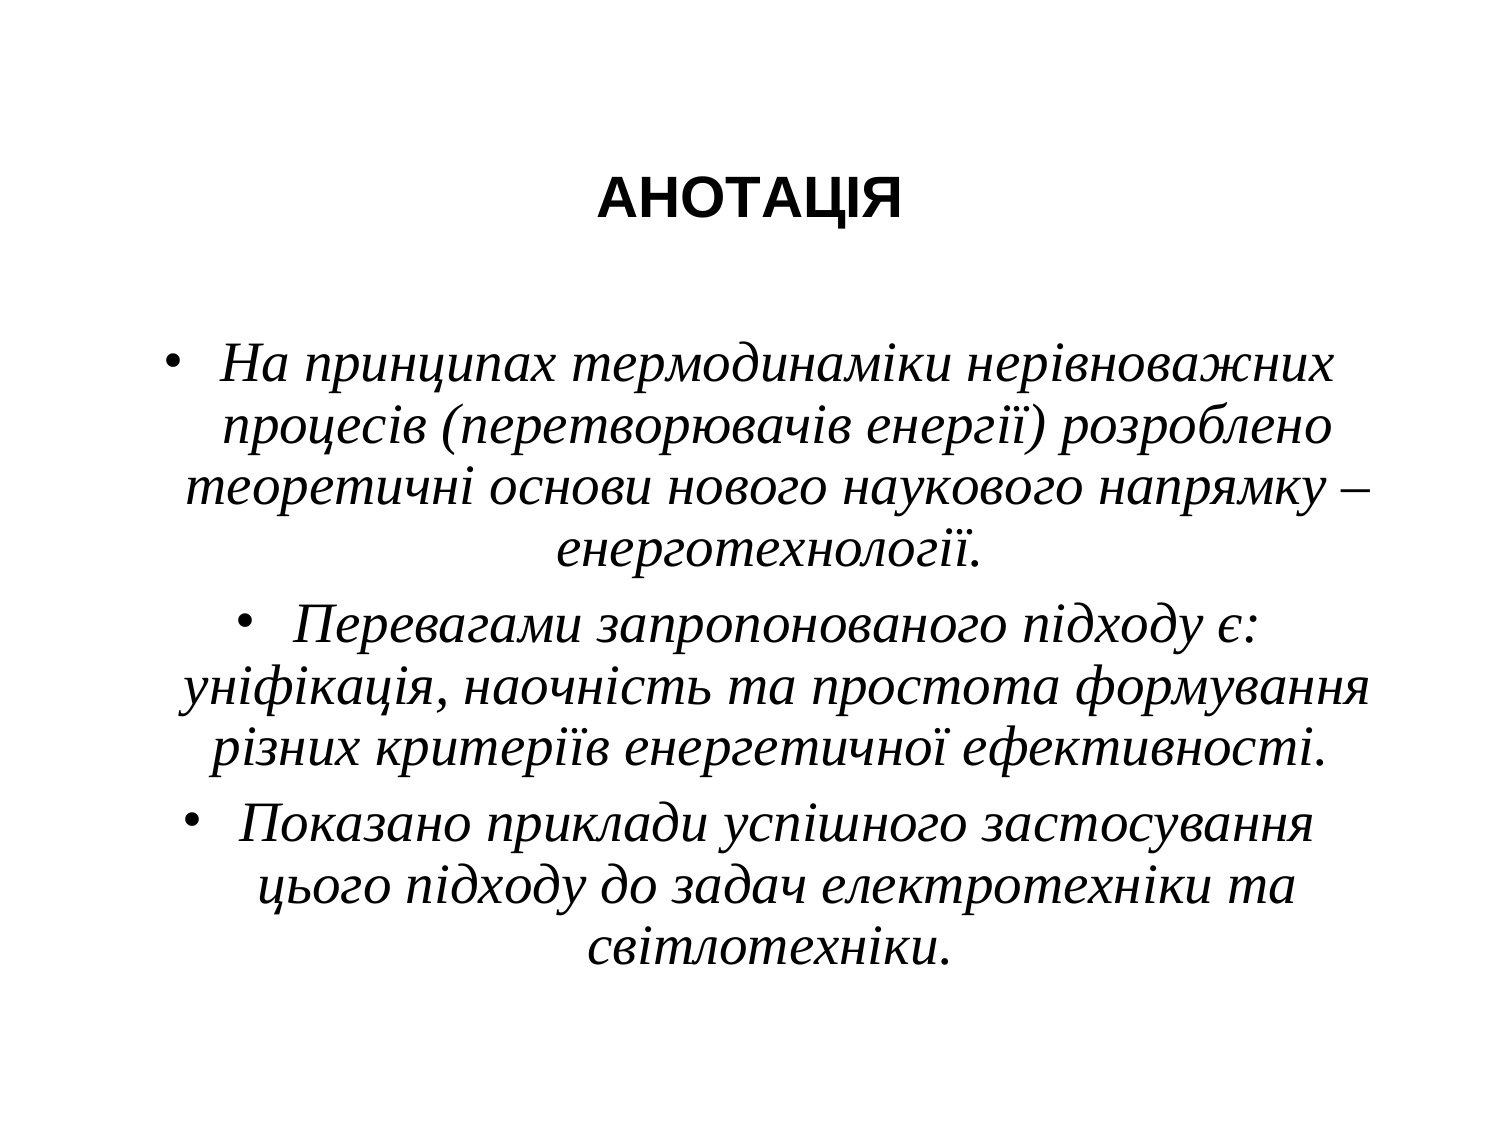

# АНОТАЦІЯ
На принципах термодинаміки нерівноважних процесів (перетворювачів енергії) розроблено теоретичні основи нового наукового напрямку – енерготехнології.
Перевагами запропонованого підходу є: уніфікація, наочність та простота формування різних критеріїв енергетичної ефективності.
Показано приклади успішного застосування цього підходу до задач електротехніки та світлотехніки.